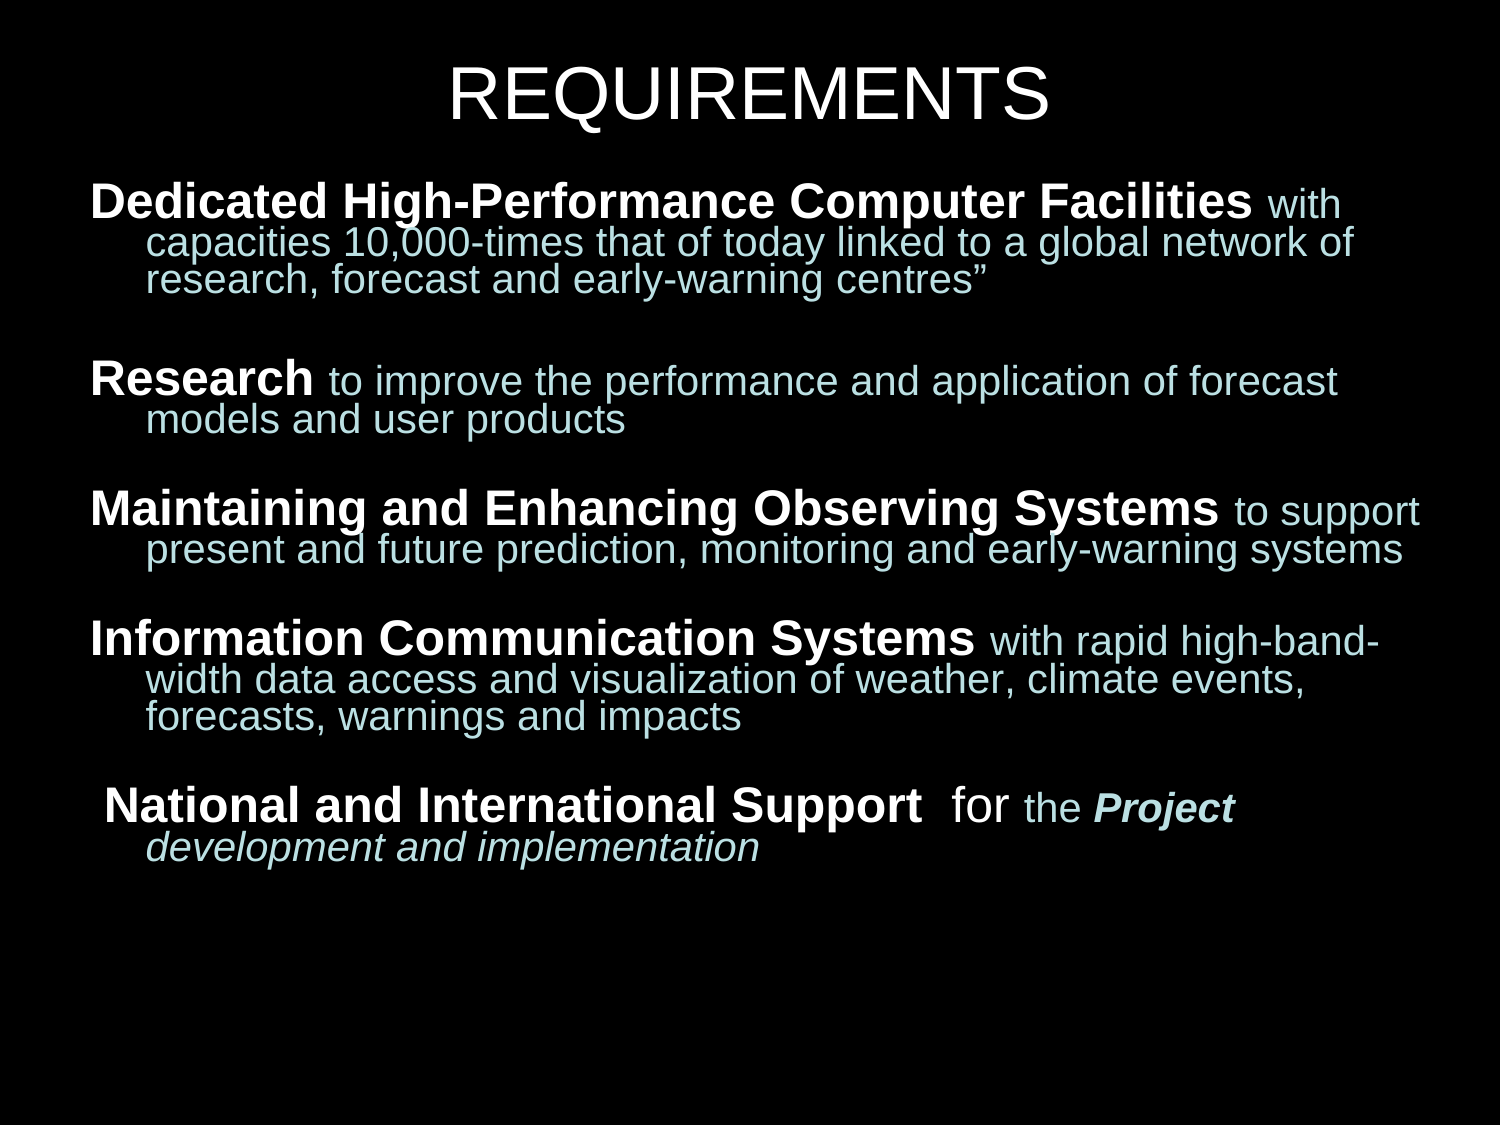

# REQUIREMENTS
Dedicated High-Performance Computer Facilities with capacities 10,000-times that of today linked to a global network of research, forecast and early-warning centres”
Research to improve the performance and application of forecast models and user products
Maintaining and Enhancing Observing Systems to support present and future prediction, monitoring and early-warning systems
Information Communication Systems with rapid high-band-width data access and visualization of weather, climate events, forecasts, warnings and impacts
 National and International Support for the Project development and implementation